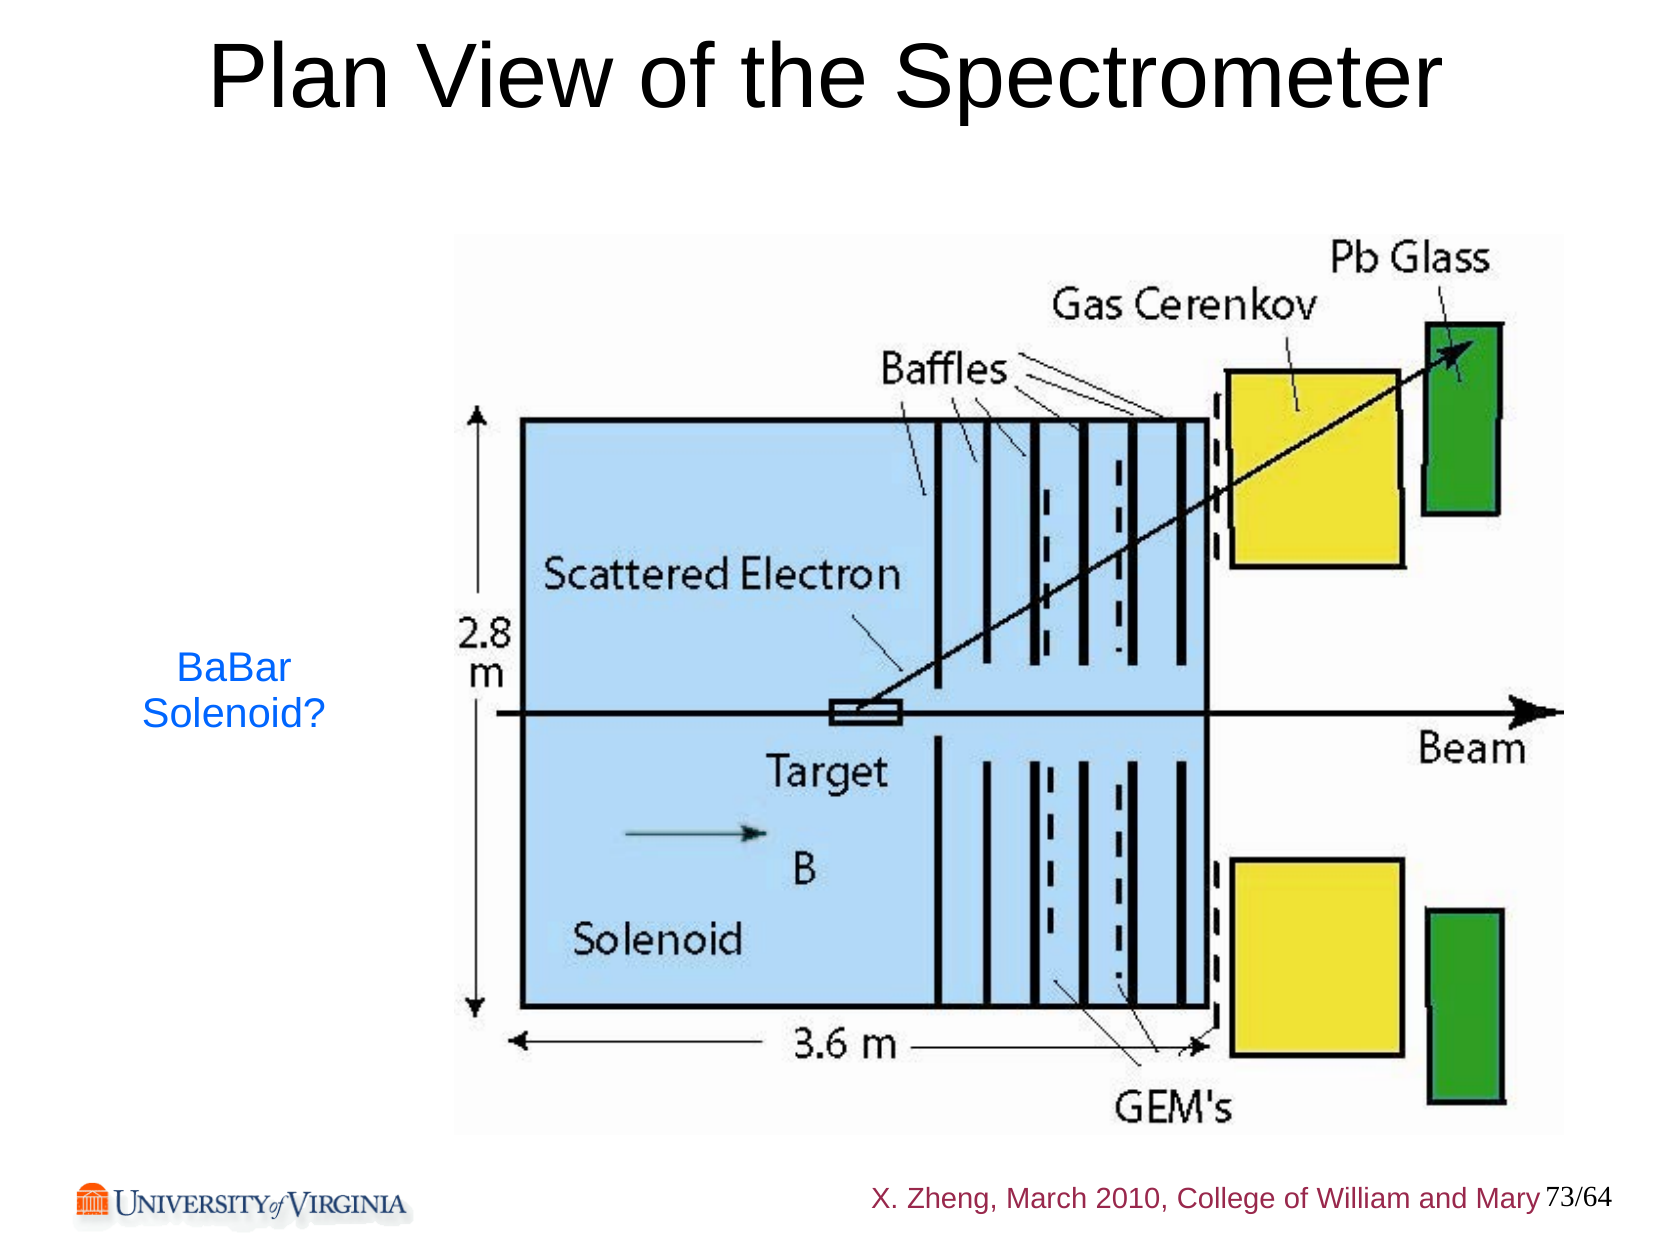

# Plan View of the Spectrometer
BaBar
Solenoid?